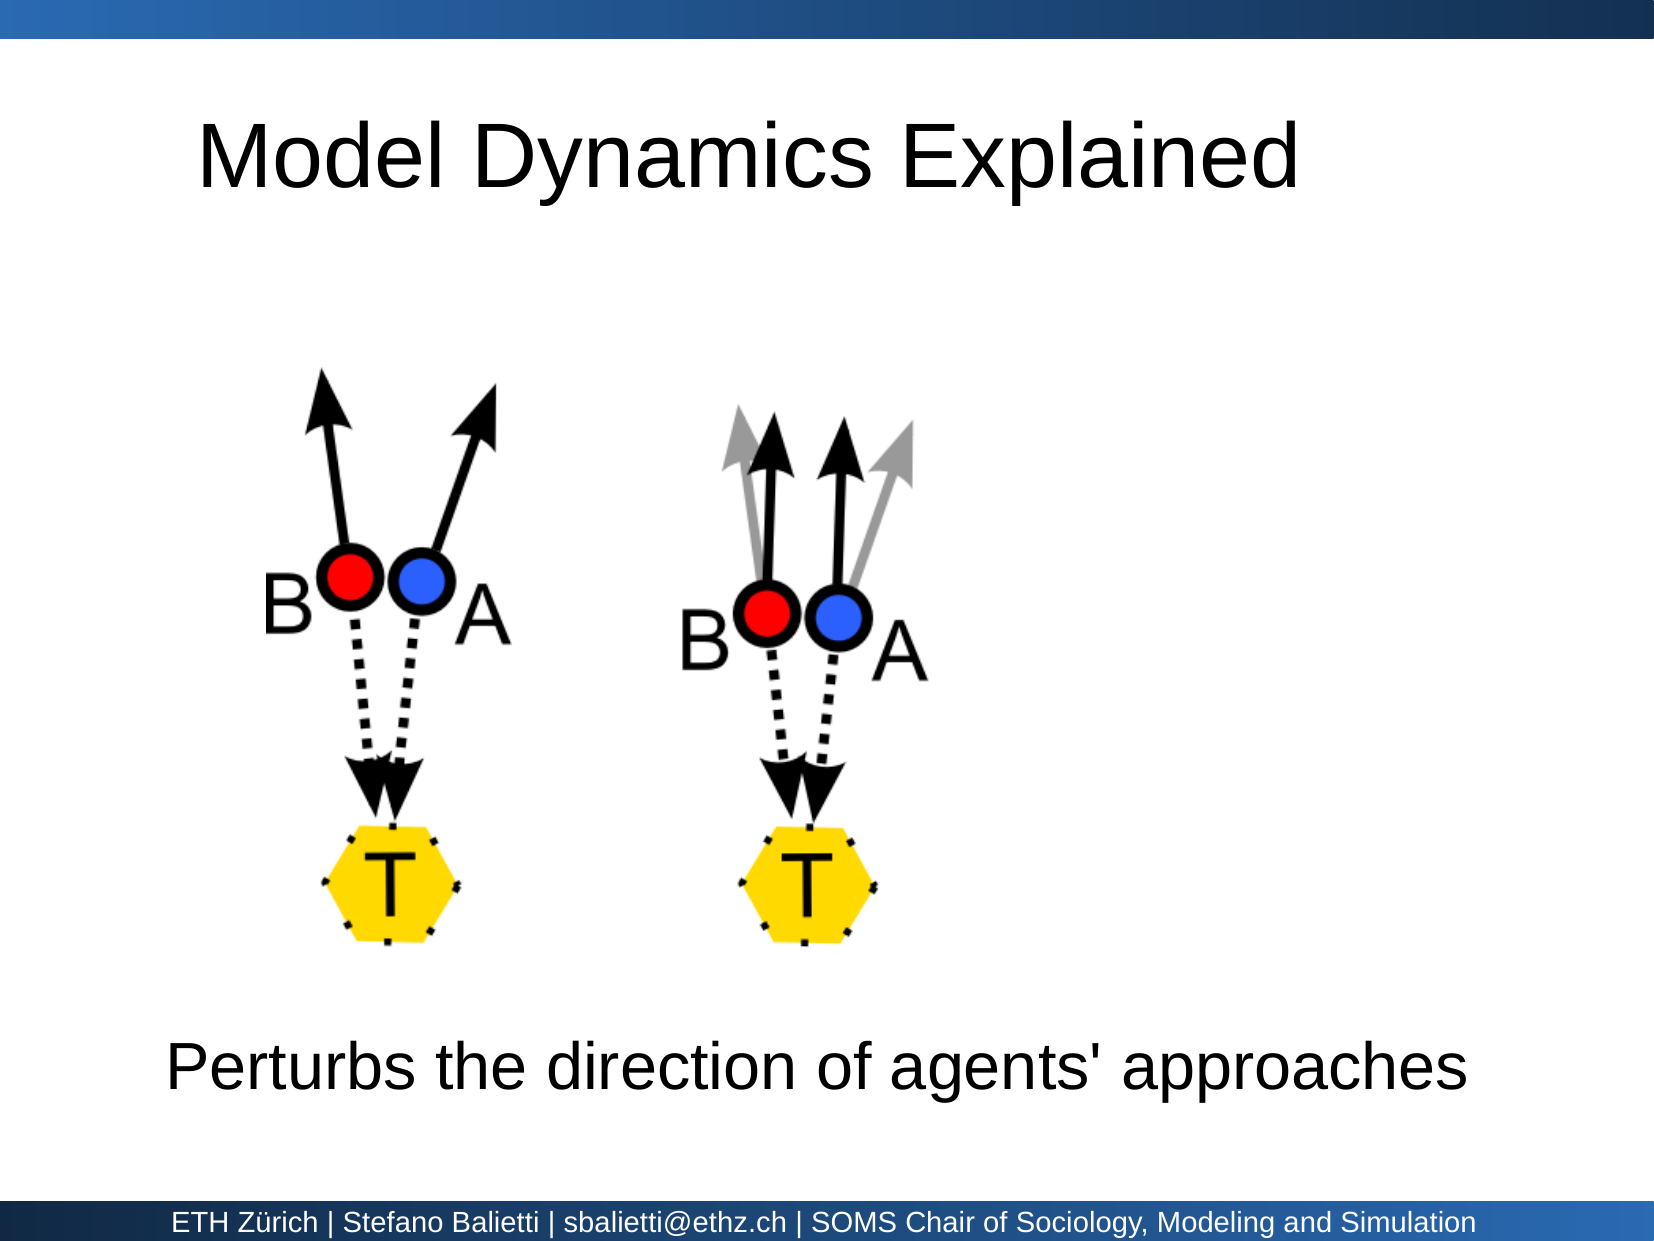

# Model Dynamics Explained
Perturbs the direction of agents' approaches
 ETH Zürich | Stefano Balietti | sbalietti@ethz.ch | SOMS Chair of Sociology, Modeling and Simulation